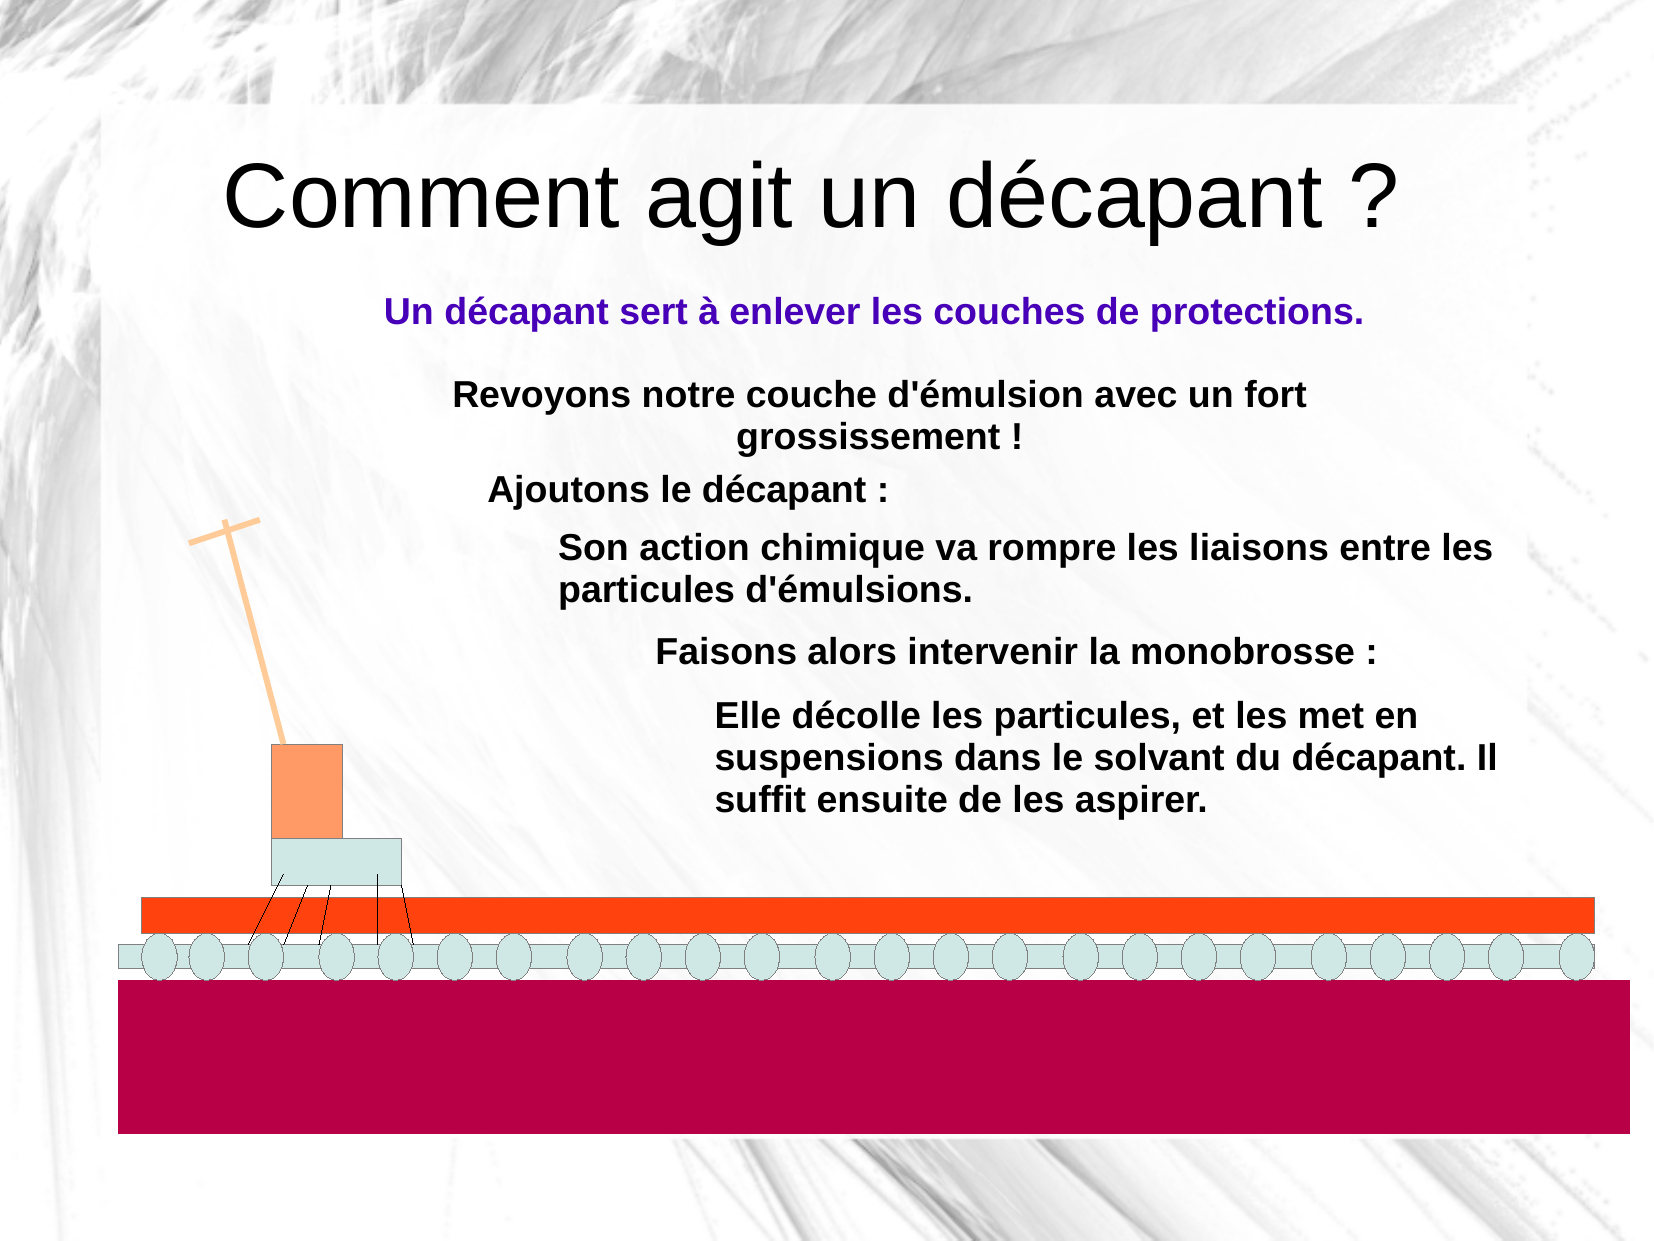

# Comment agit un décapant ?
Un décapant sert à enlever les couches de protections.
Revoyons notre couche d'émulsion avec un fort grossissement !
Ajoutons le décapant :
Son action chimique va rompre les liaisons entre les particules d'émulsions.
Faisons alors intervenir la monobrosse :
Elle décolle les particules, et les met en suspensions dans le solvant du décapant. Il suffit ensuite de les aspirer.